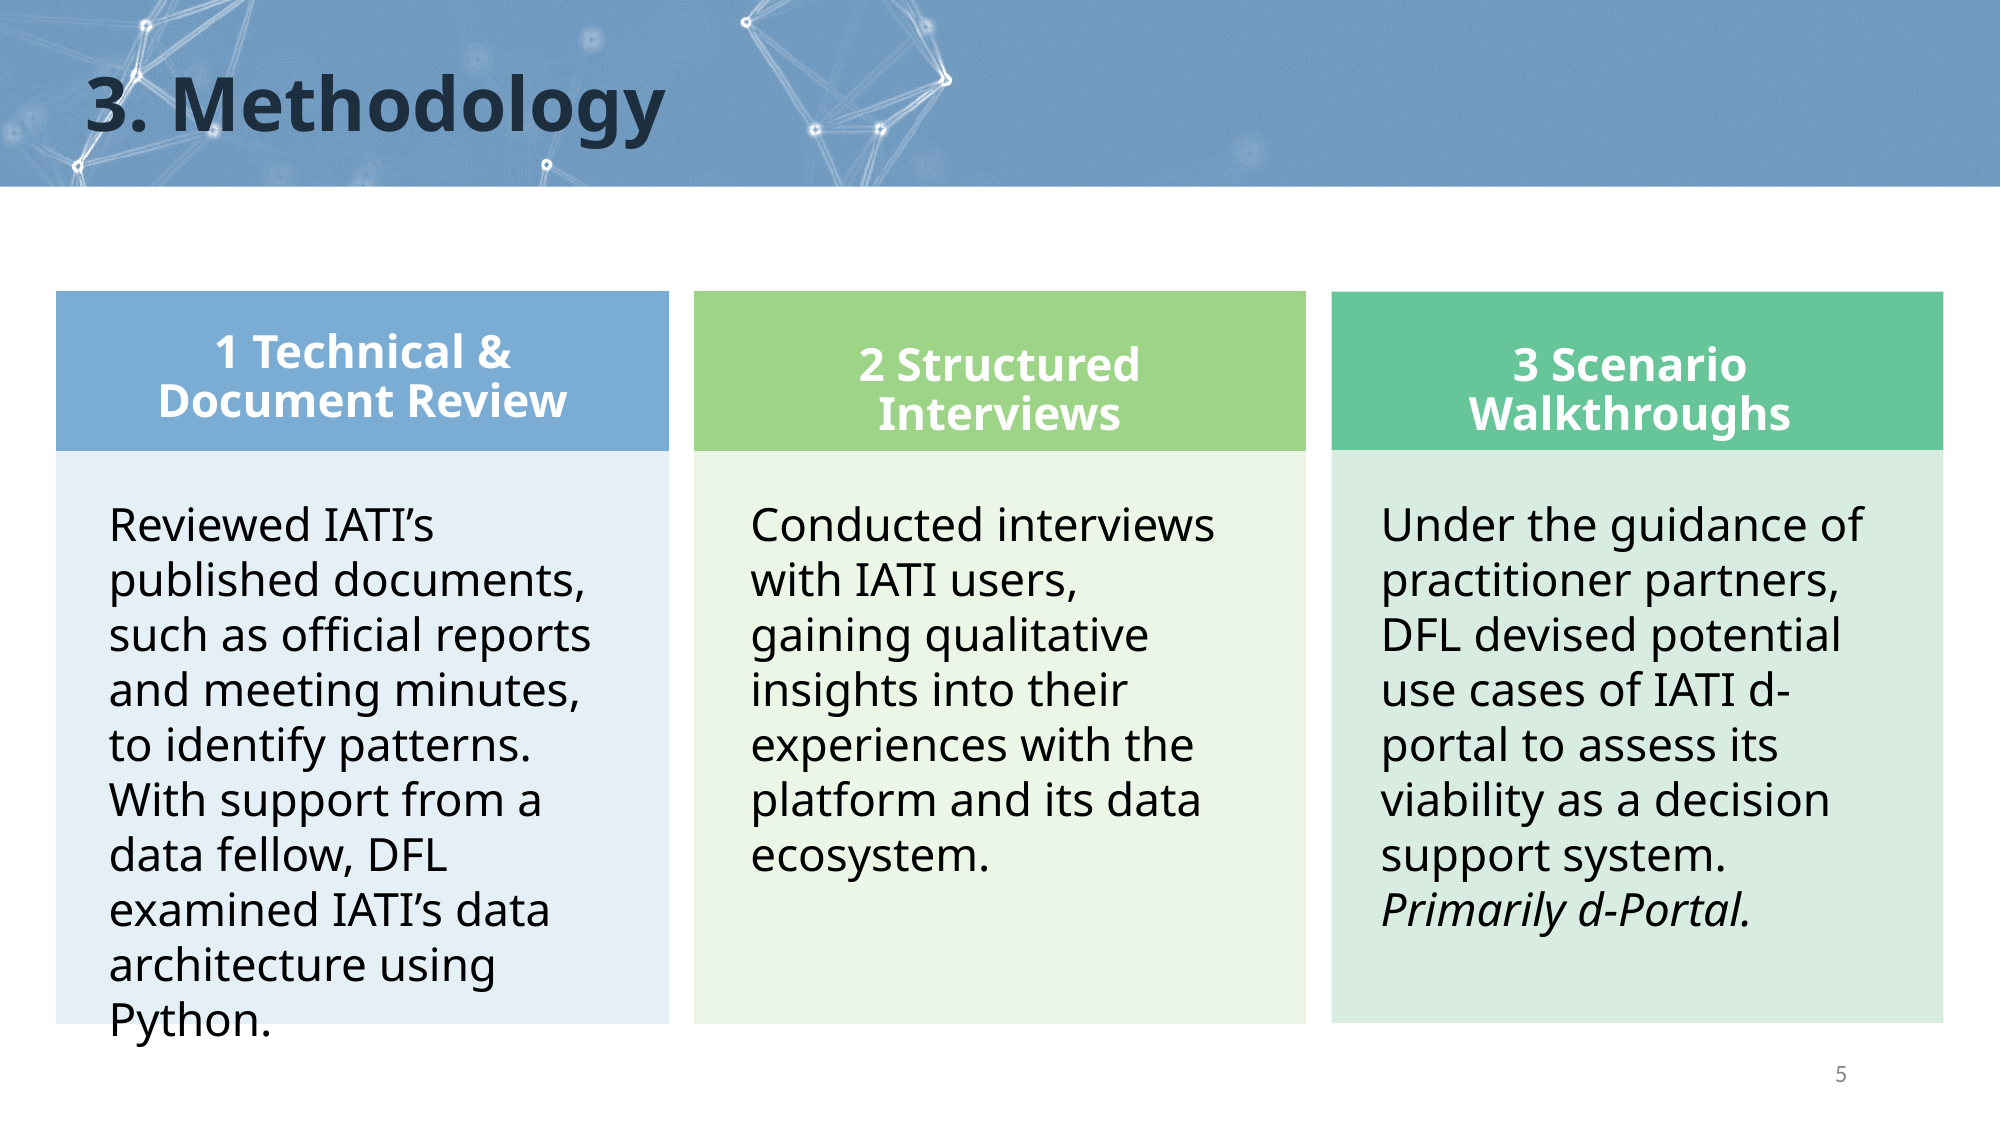

3. Methodology
1 Technical & Document Review
2 Structured Interviews
3 Scenario Walkthroughs
Reviewed IATI’s published documents, such as official reports and meeting minutes, to identify patterns. With support from a data fellow, DFL examined IATI’s data architecture using Python.
Conducted interviews with IATI users, gaining qualitative insights into their experiences with the platform and its data ecosystem.
Under the guidance of practitioner partners, DFL devised potential use cases of IATI d-portal to assess its viability as a decision support system. Primarily d-Portal.